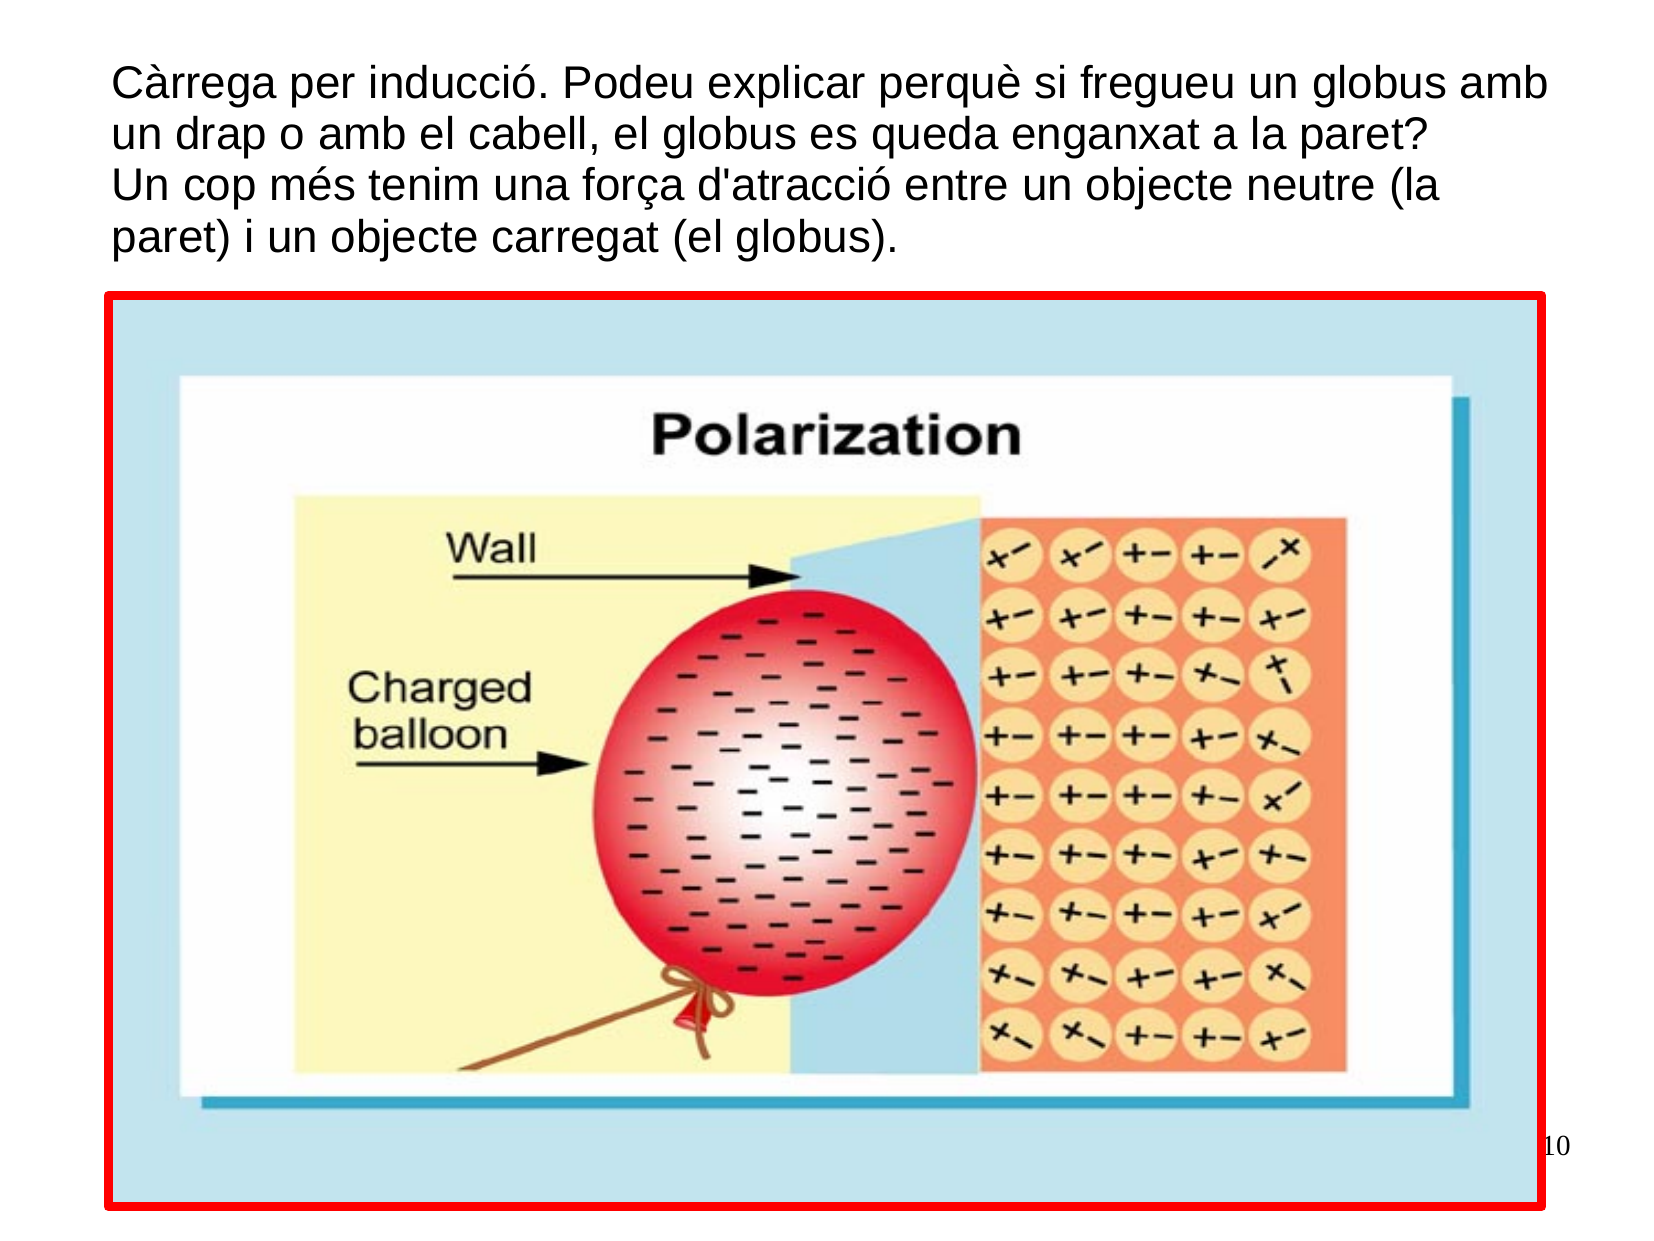

Càrrega per inducció. Podeu explicar perquè si fregueu un globus amb un drap o amb el cabell, el globus es queda enganxat a la paret?
Un cop més tenim una força d'atracció entre un objecte neutre (la paret) i un objecte carregat (el globus).
10